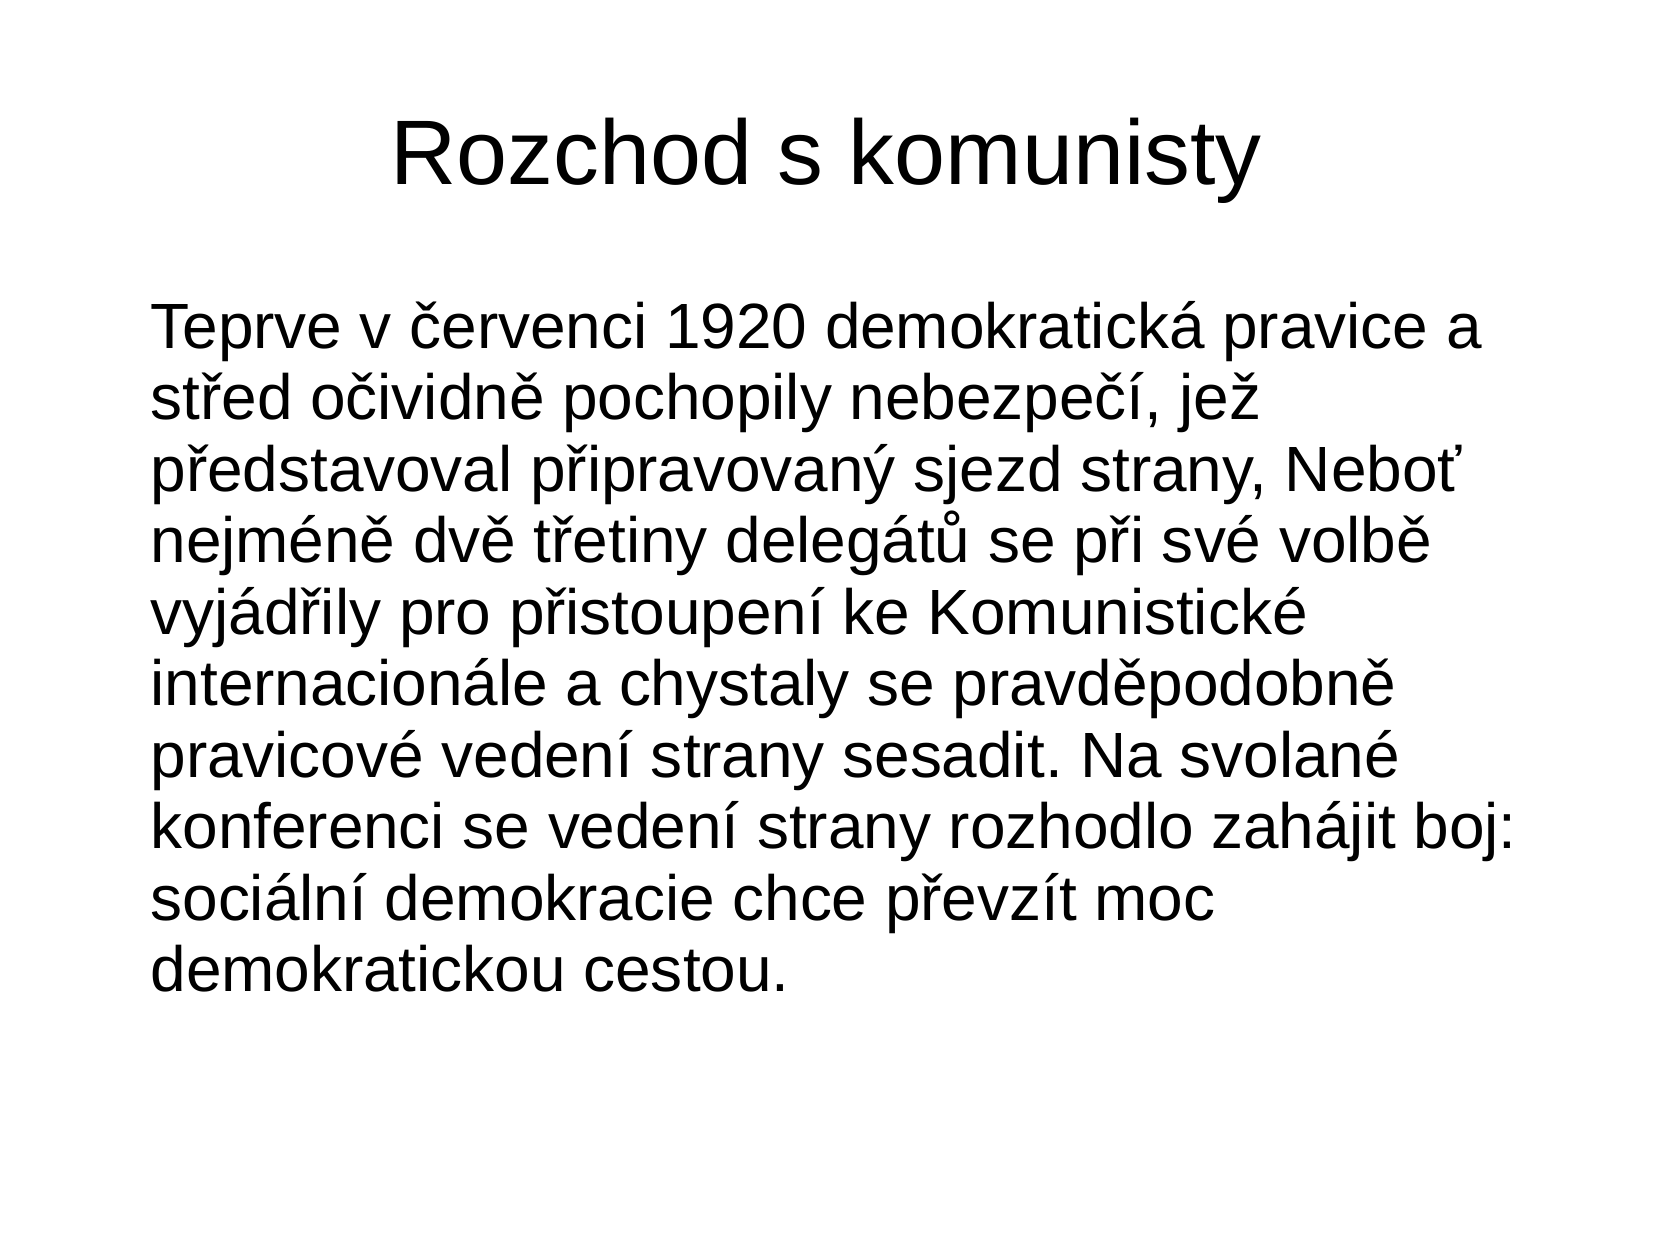

# Rozchod s komunisty
Teprve v červenci 1920 demokratická pravice a střed očividně pochopily nebezpečí, jež představoval připravovaný sjezd strany, Neboť nejméně dvě třetiny delegátů se při své volbě vyjádřily pro přistoupení ke Komunistické internacionále a chystaly se pravděpodobně pravicové vedení strany sesadit. Na svolané konferenci se vedení strany rozhodlo zahájit boj: sociální demokracie chce převzít moc demokratickou cestou.